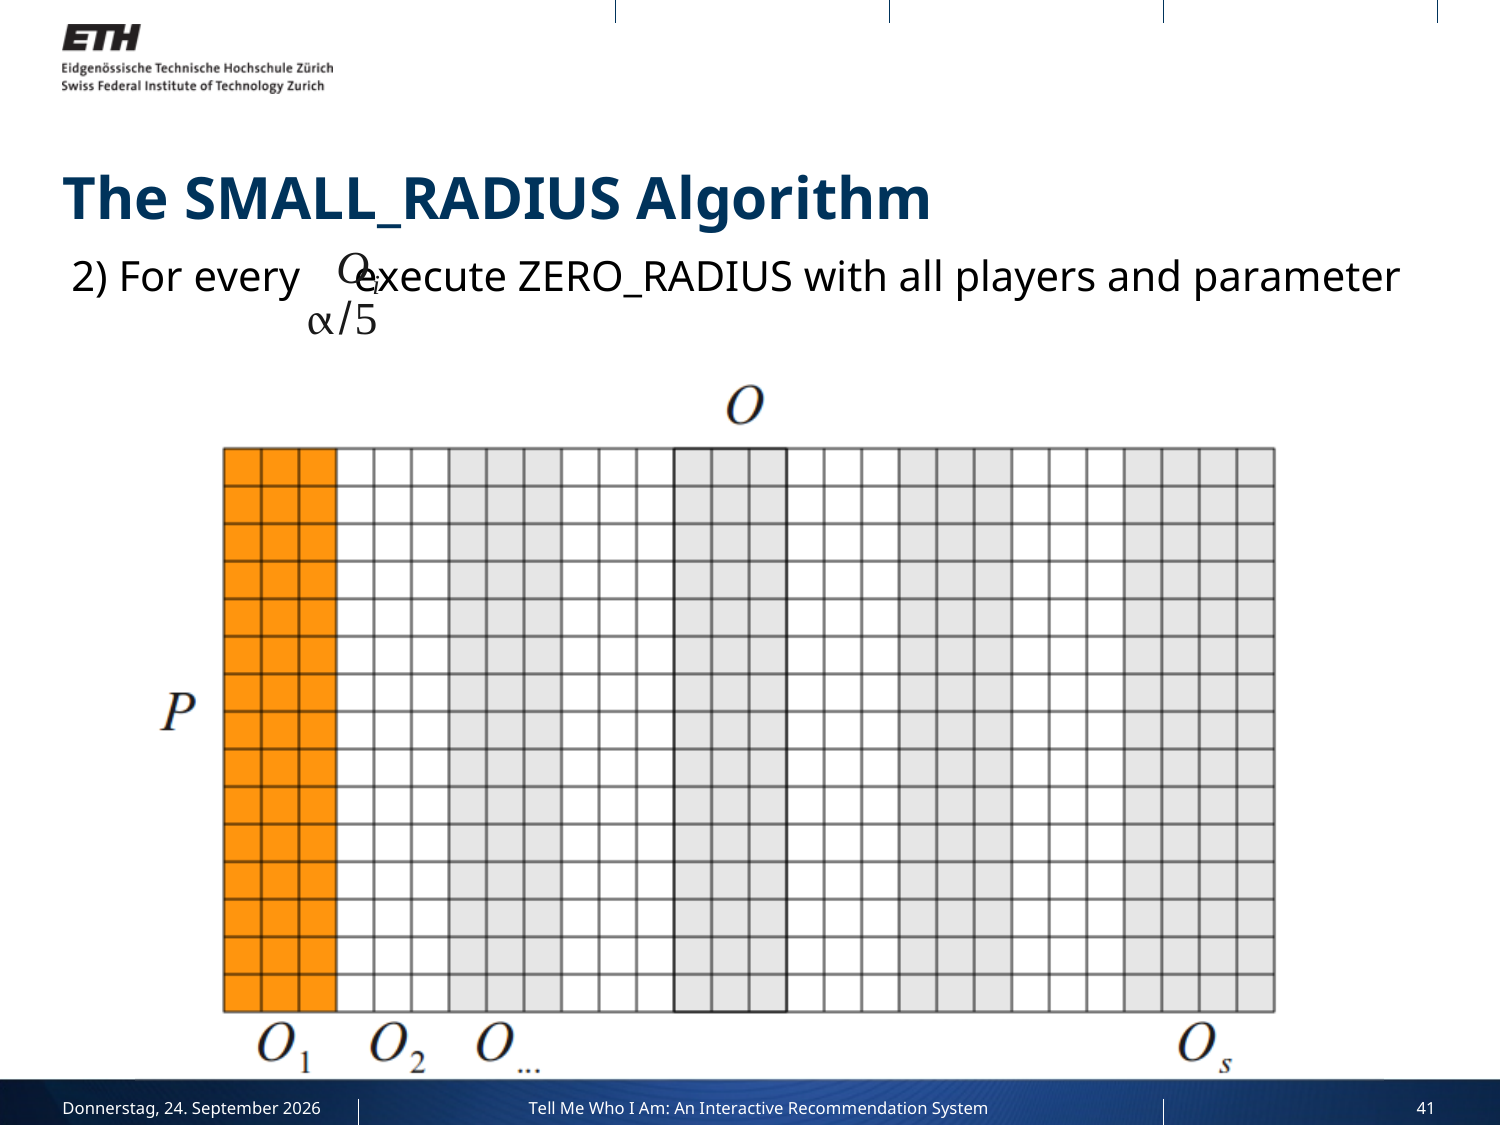

# The SMALL_RADIUS Algorithm
2) For every execute ZERO_RADIUS with all players and parameter
41